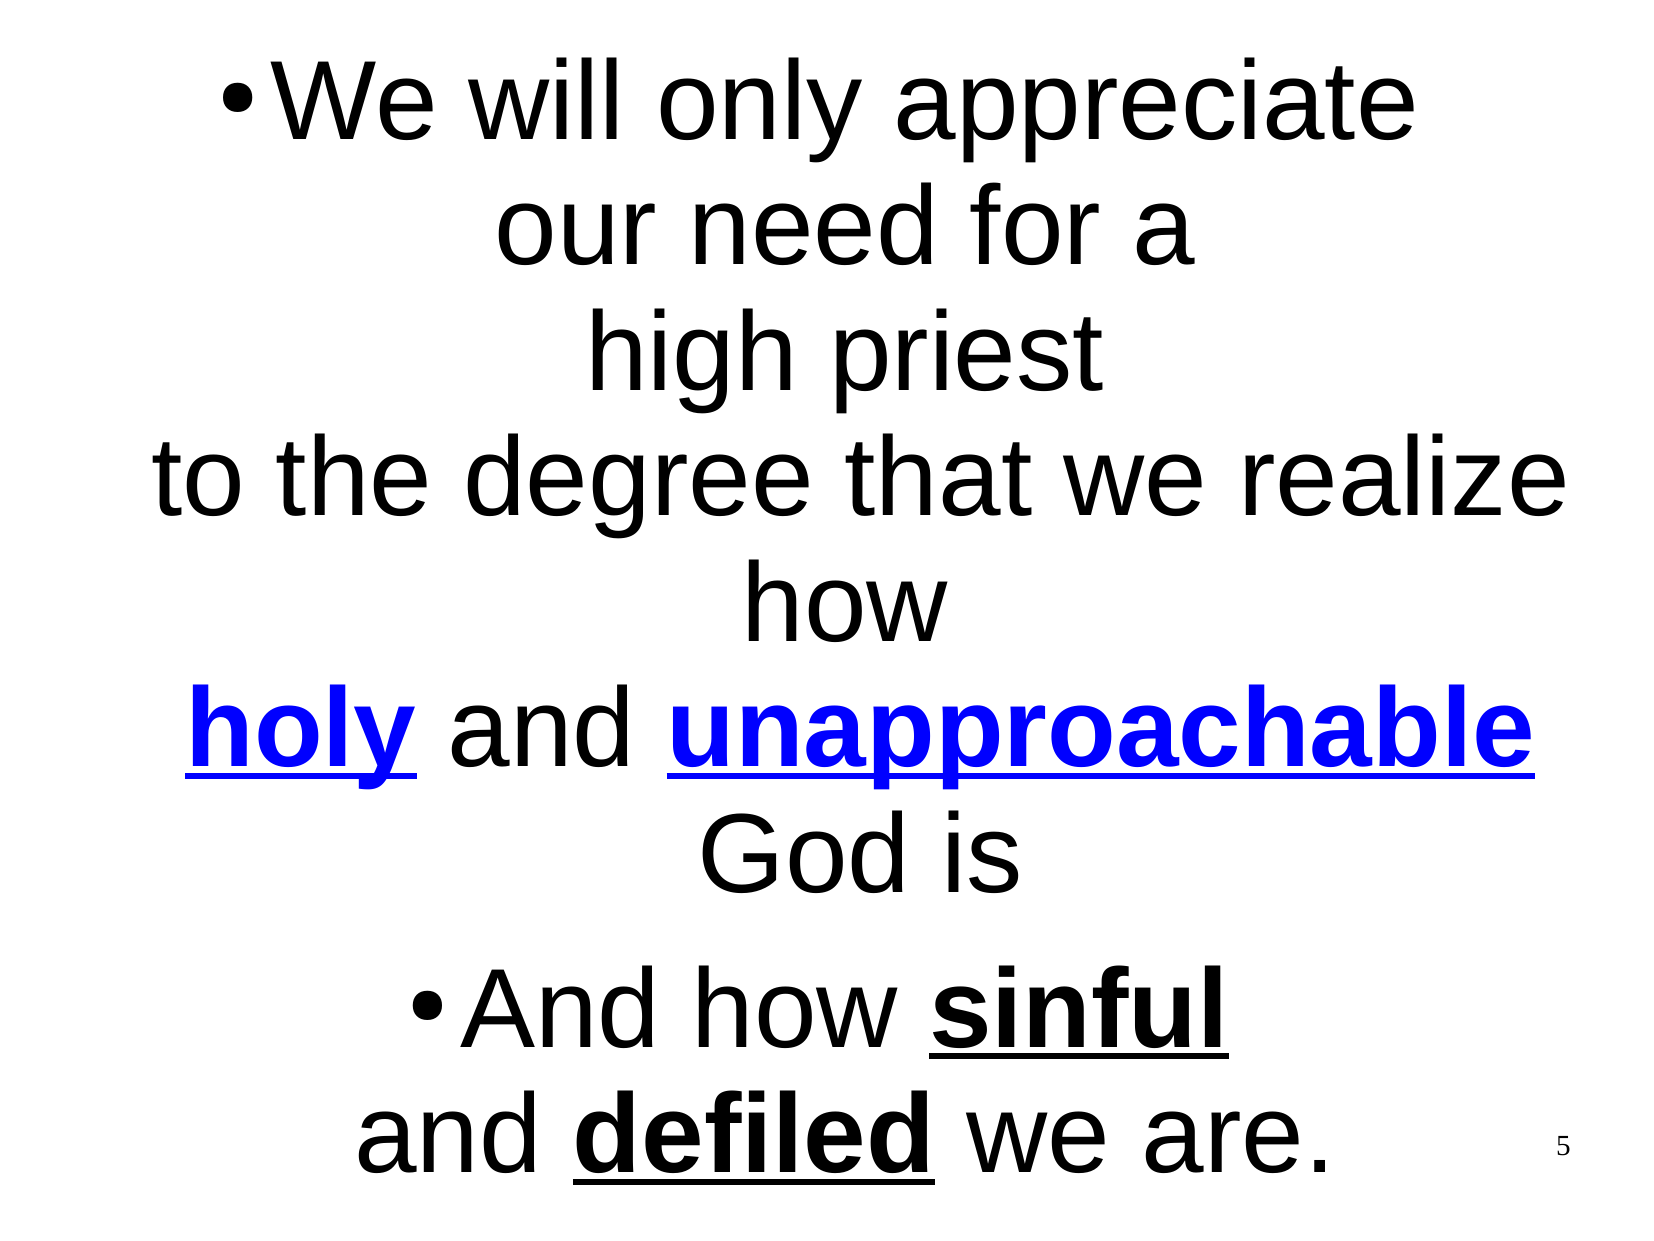

# We will only appreciate our need for a high priest to the degree that we realize how holy and unapproachable God is
And how sinful
and defiled we are.
5